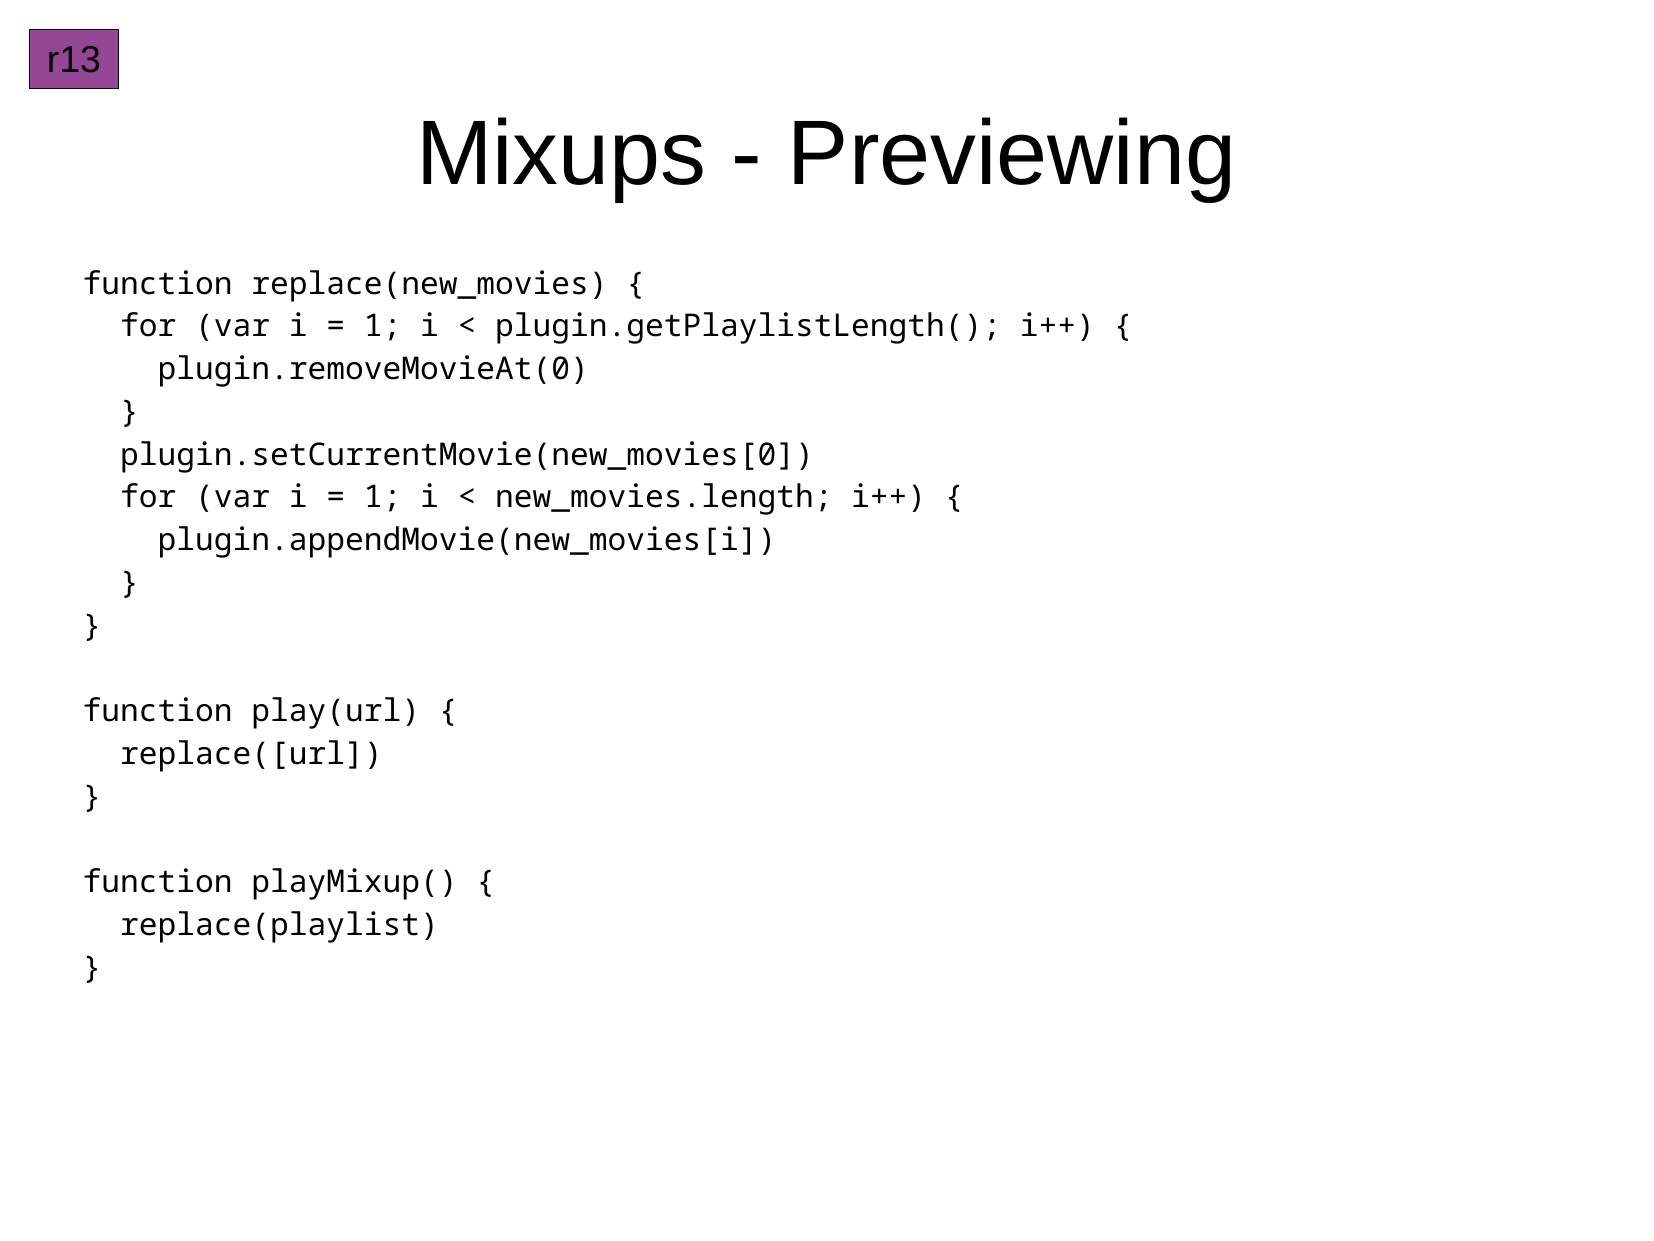

r13
# Mixups - Previewing
function replace(new_movies) {
 for (var i = 1; i < plugin.getPlaylistLength(); i++) {
 plugin.removeMovieAt(0)
 }
 plugin.setCurrentMovie(new_movies[0])
 for (var i = 1; i < new_movies.length; i++) {
 plugin.appendMovie(new_movies[i])
 }
}
function play(url) {
 replace([url])
}
function playMixup() {
 replace(playlist)
}